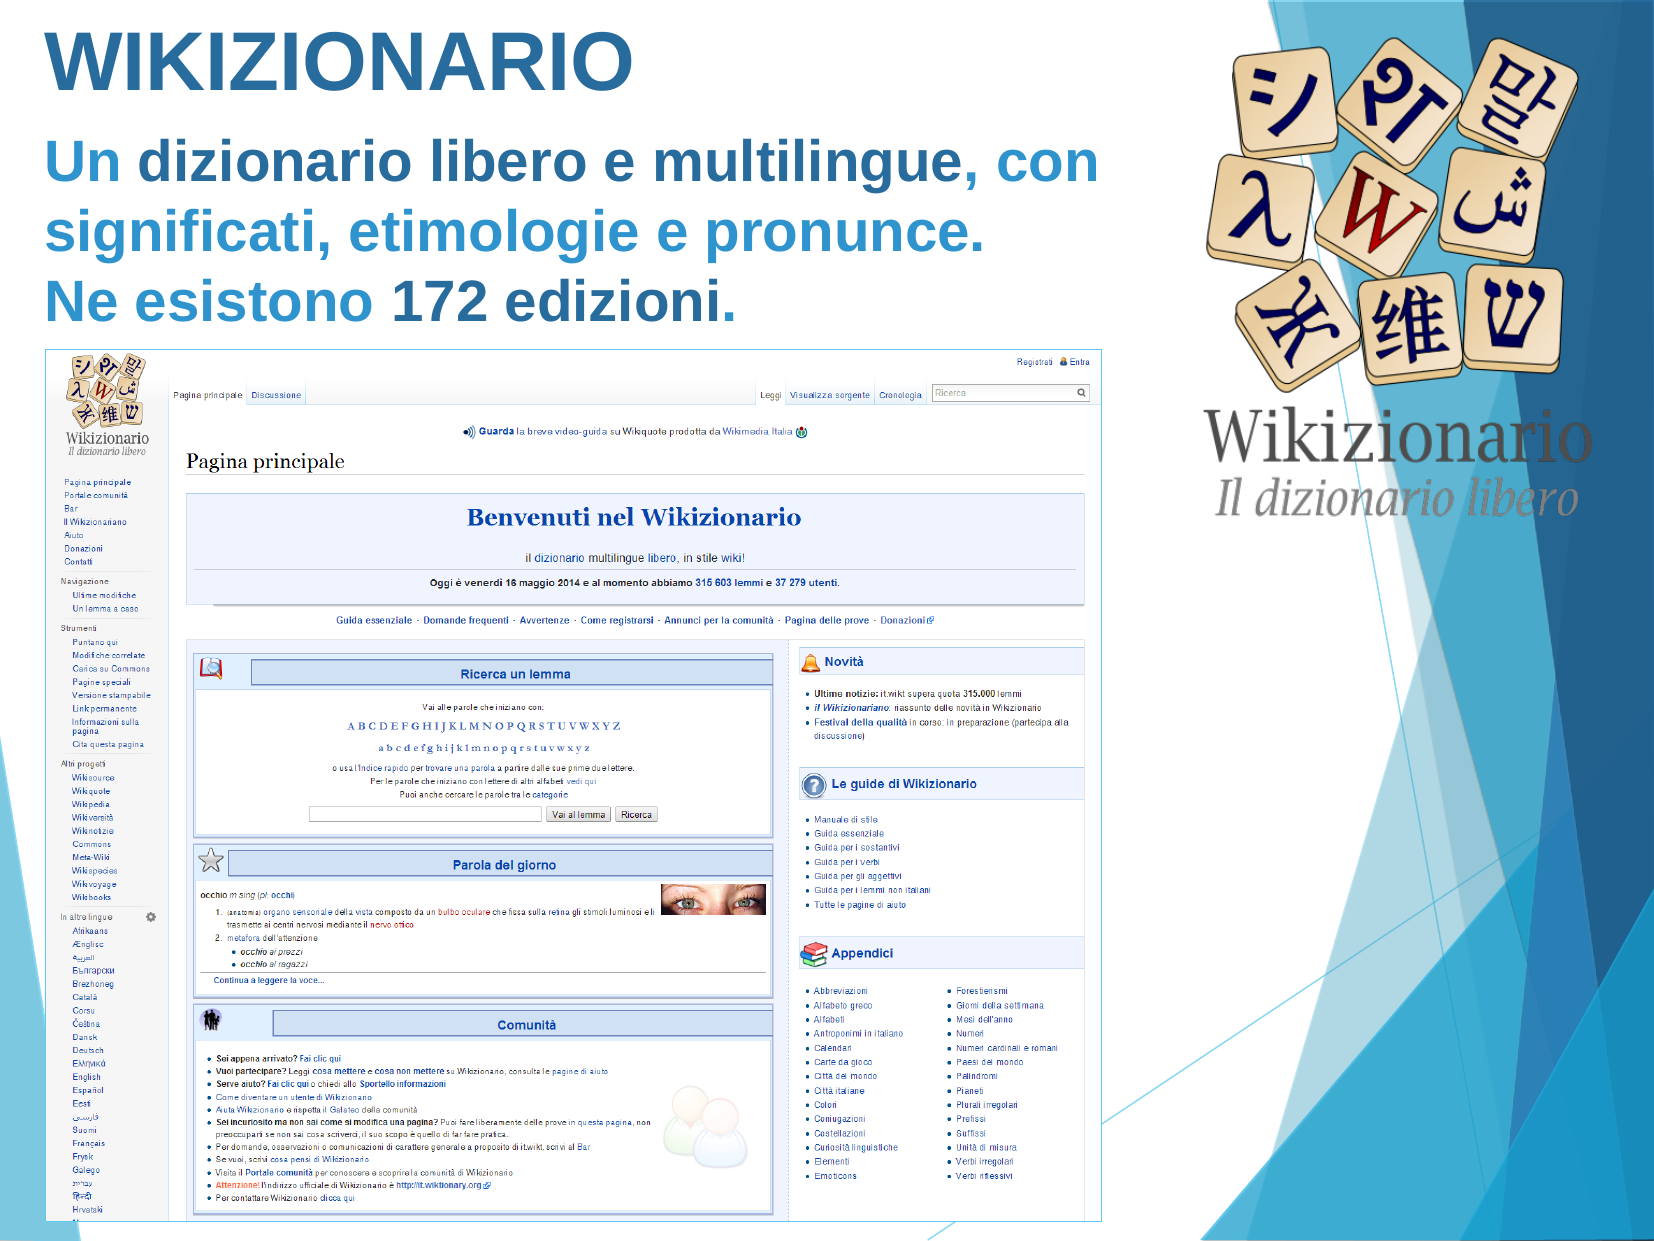

WIKIZIONARIO
Un dizionario libero e multilingue, con significati, etimologie e pronunce.
Ne esistono 172 edizioni.